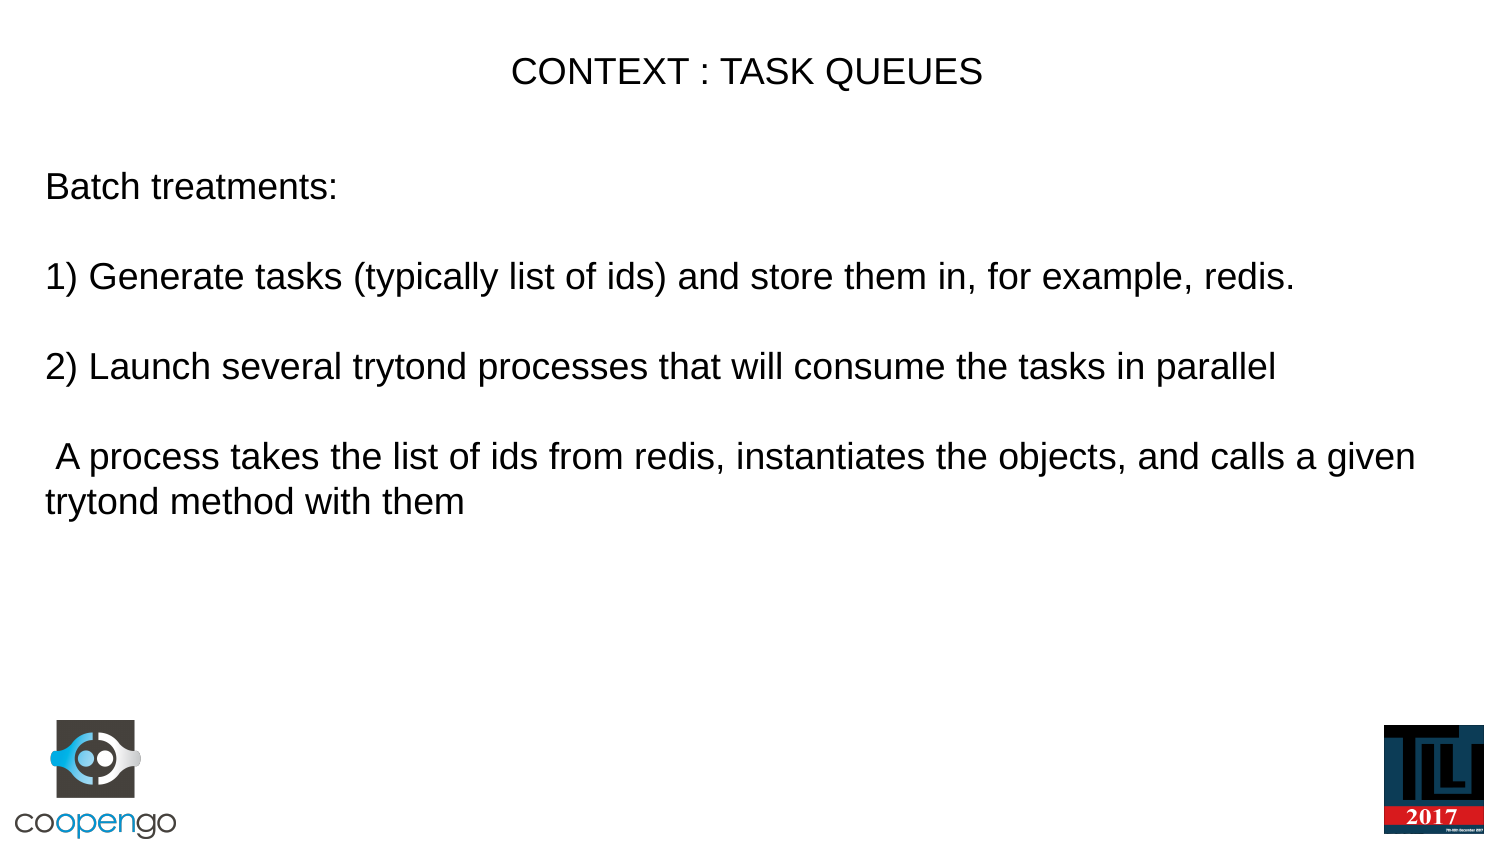

CONTEXT : TASK QUEUES
Batch treatments:
1) Generate tasks (typically list of ids) and store them in, for example, redis.
2) Launch several trytond processes that will consume the tasks in parallel
 A process takes the list of ids from redis, instantiates the objects, and calls a given trytond method with them